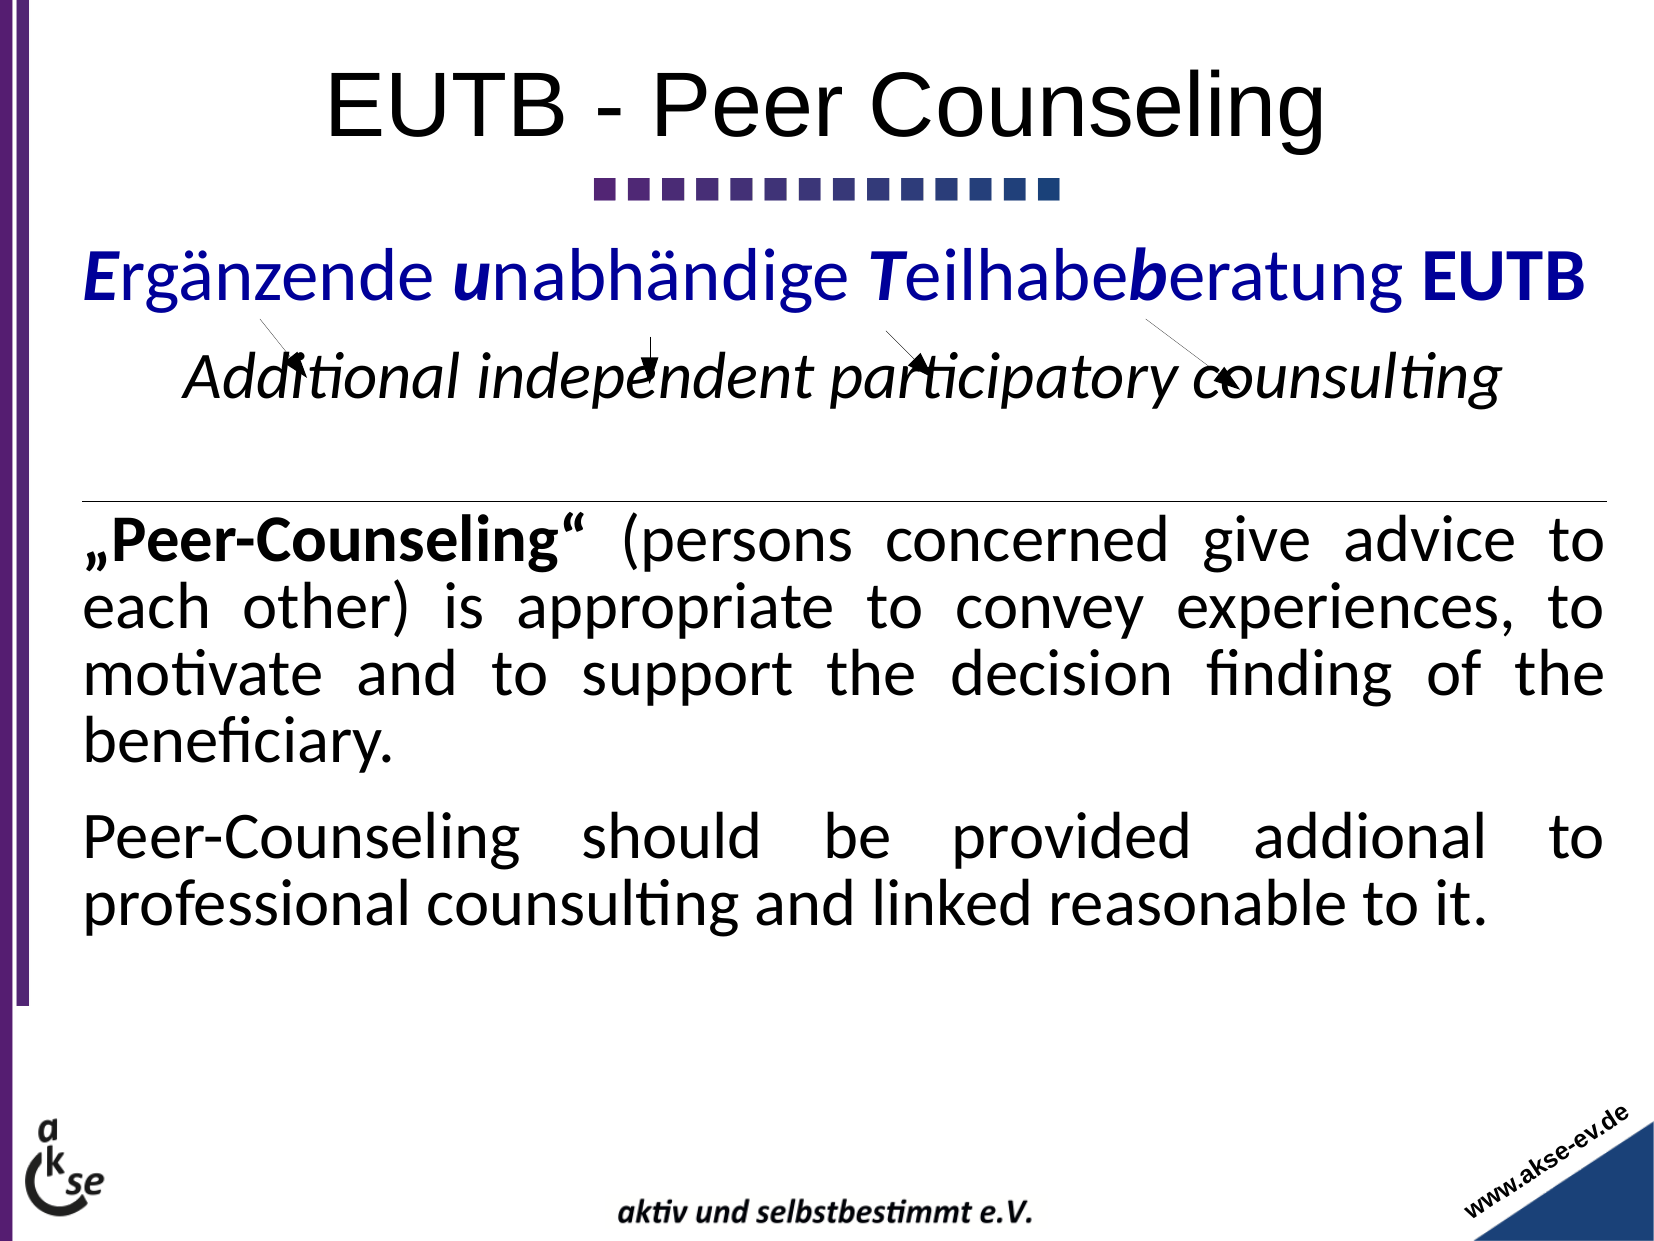

# EUTB - Peer Counseling
Ergänzende unabhändige Teilhabeberatung EUTB
Additional independent participatory counsulting
„Peer-Counseling“ (persons concerned give advice to each other) is appropriate to convey experiences, to motivate and to support the decision finding of the beneficiary.
Peer-Counseling should be provided addional to professional counsulting and linked reasonable to it.